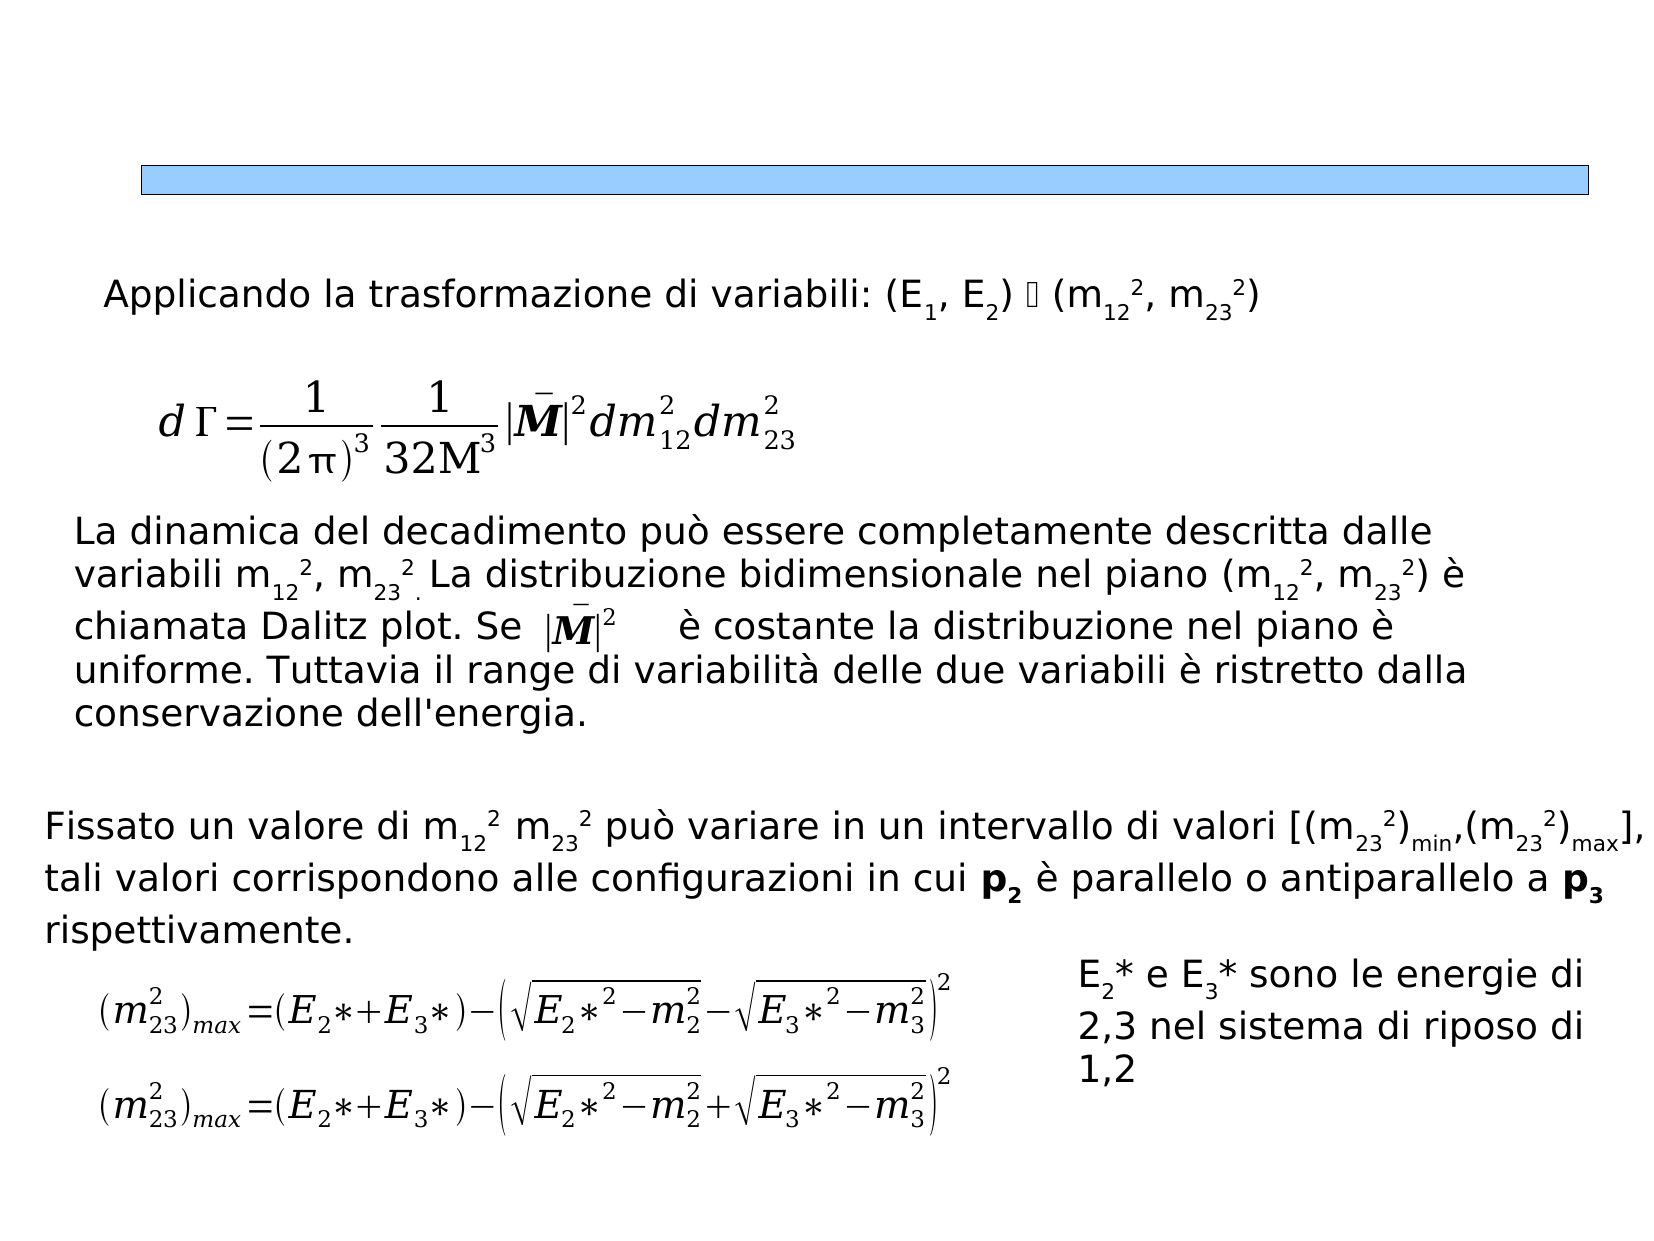

Applicando la trasformazione di variabili: (E1, E2)  (m122, m232)
La dinamica del decadimento può essere completamente descritta dalle variabili m122, m232. La distribuzione bidimensionale nel piano (m122, m232) è chiamata Dalitz plot. Se è costante la distribuzione nel piano è uniforme. Tuttavia il range di variabilità delle due variabili è ristretto dalla conservazione dell'energia.
Fissato un valore di m122 m232 può variare in un intervallo di valori [(m232)min,(m232)max], tali valori corrispondono alle configurazioni in cui p2 è parallelo o antiparallelo a p3 rispettivamente.
E2* e E3* sono le energie di 2,3 nel sistema di riposo di 1,2